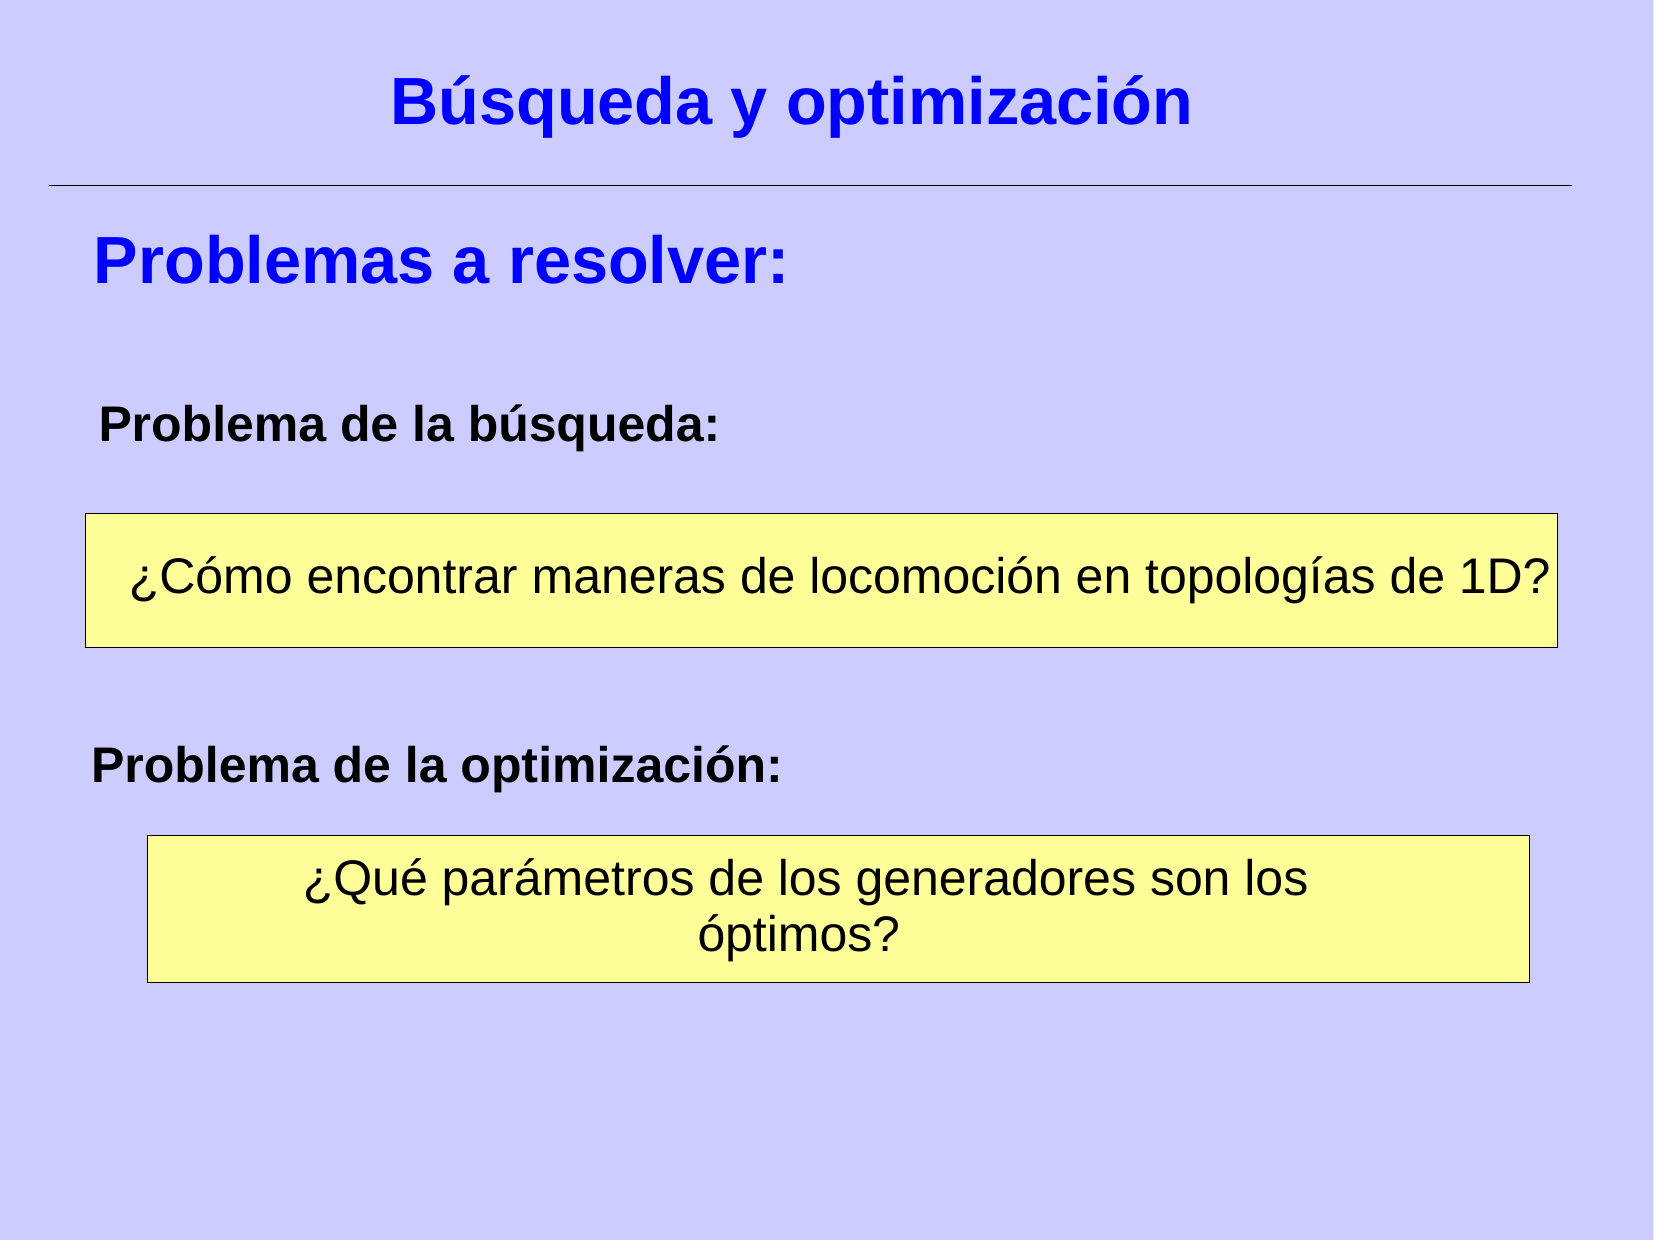

# Búsqueda y optimización
Problemas a resolver:
 Problema de la búsqueda:
 ¿Cómo encontrar maneras de locomoción en topologías de 1D?
 Problema de la optimización:
 ¿Qué parámetros de los generadores son los óptimos?